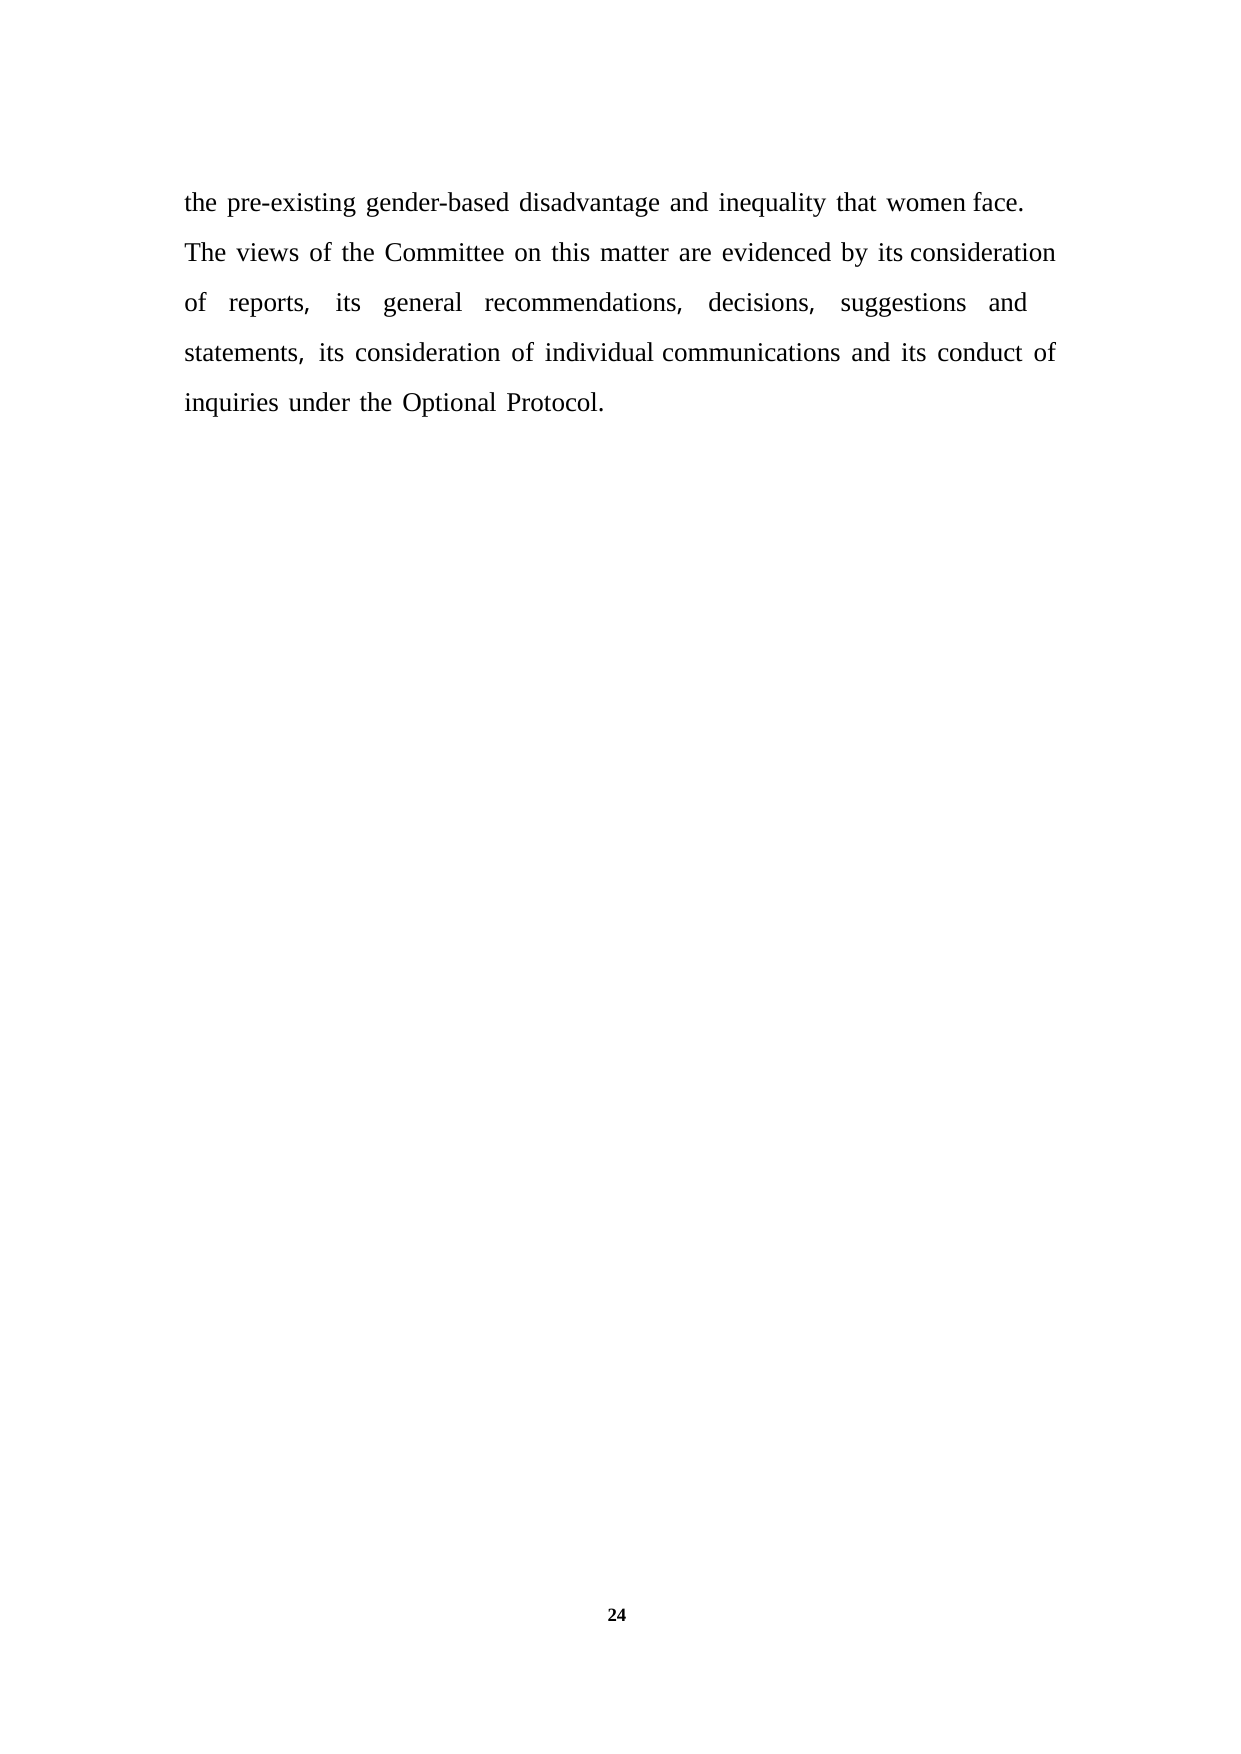

the pre-existing gender-based disadvantage and inequality that women face. The views of the Committee on this matter are evidenced by its consideration of reports, its general recommendations, decisions, suggestions and statements, its consideration of individual communications and its conduct of inquiries under the Optional Protocol.
24